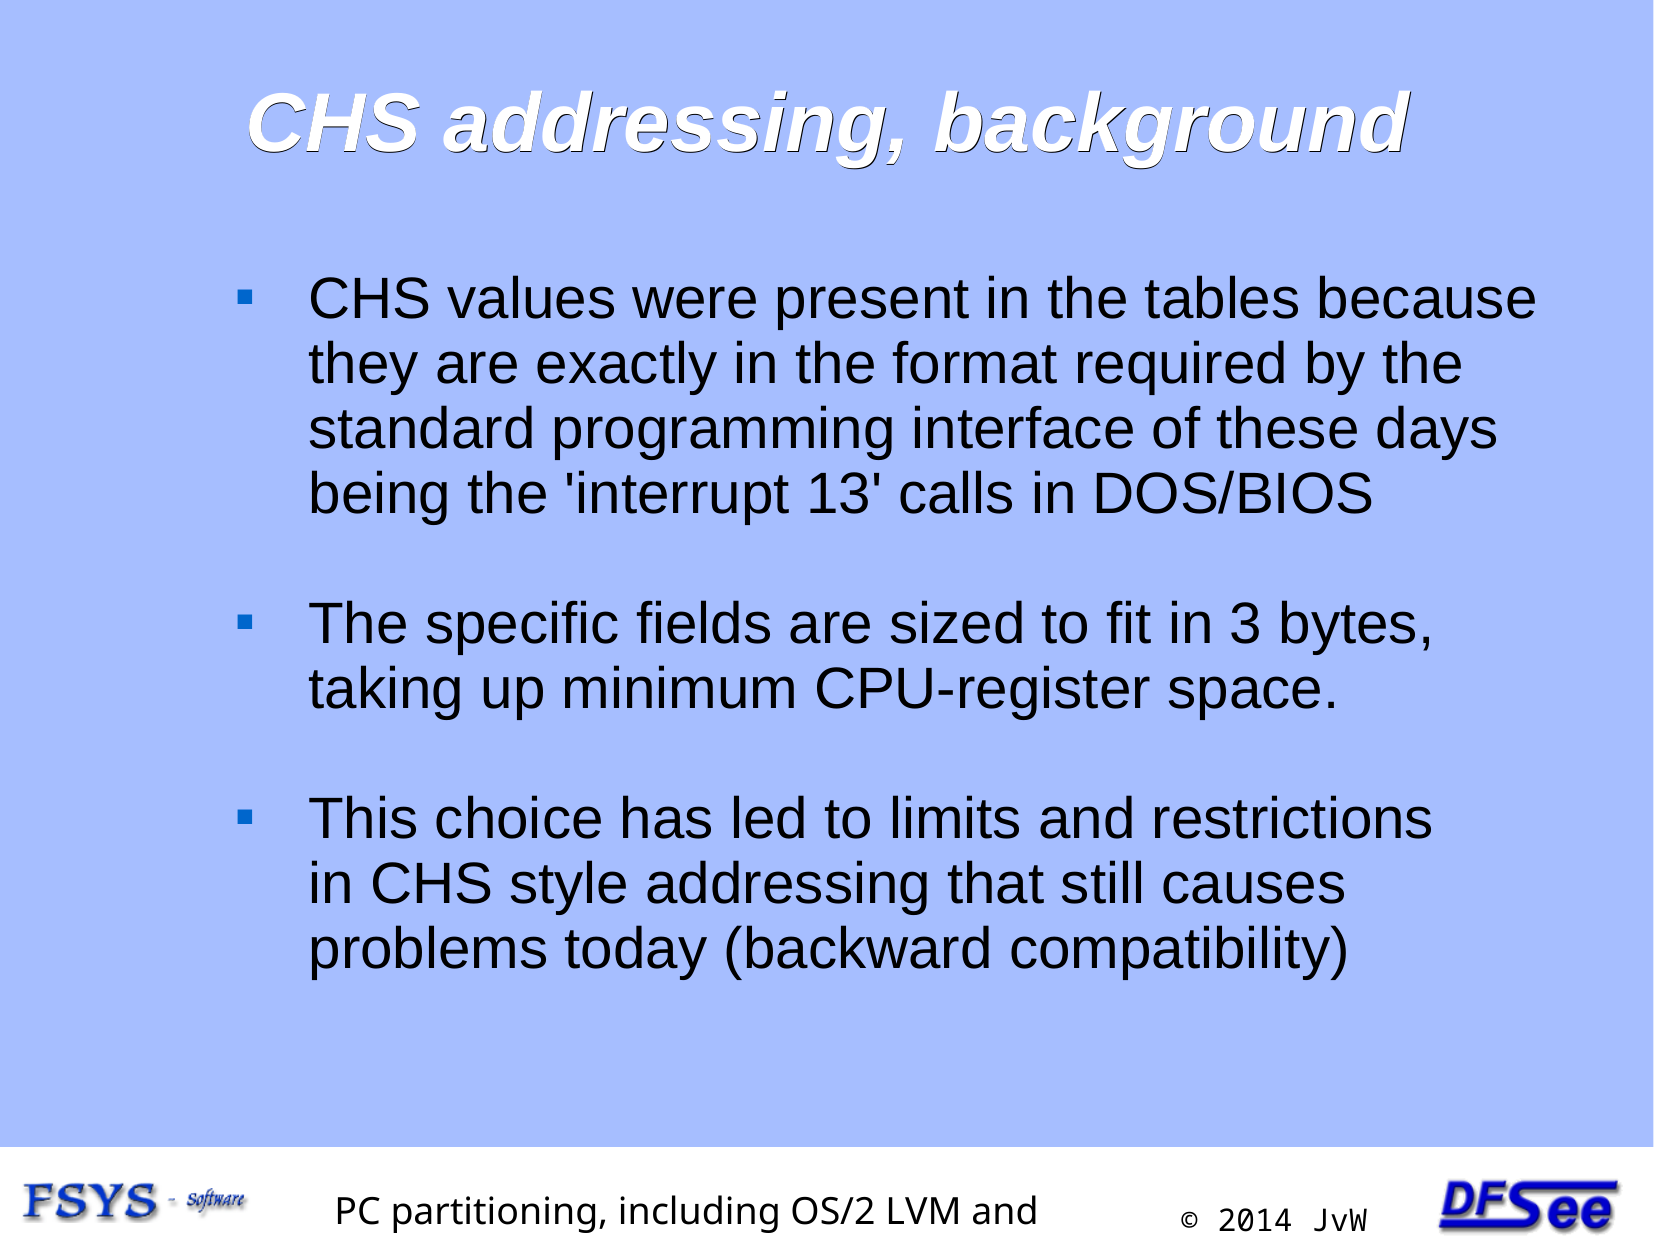

# CHS addressing, background
CHS values were present in the tables because
they are exactly in the format required by the
standard programming interface of these days
being the 'interrupt 13' calls in DOS/BIOS
The specific fields are sized to fit in 3 bytes,
taking up minimum CPU-register space.
This choice has led to limits and restrictions
in CHS style addressing that still causes
problems today (backward compatibility)